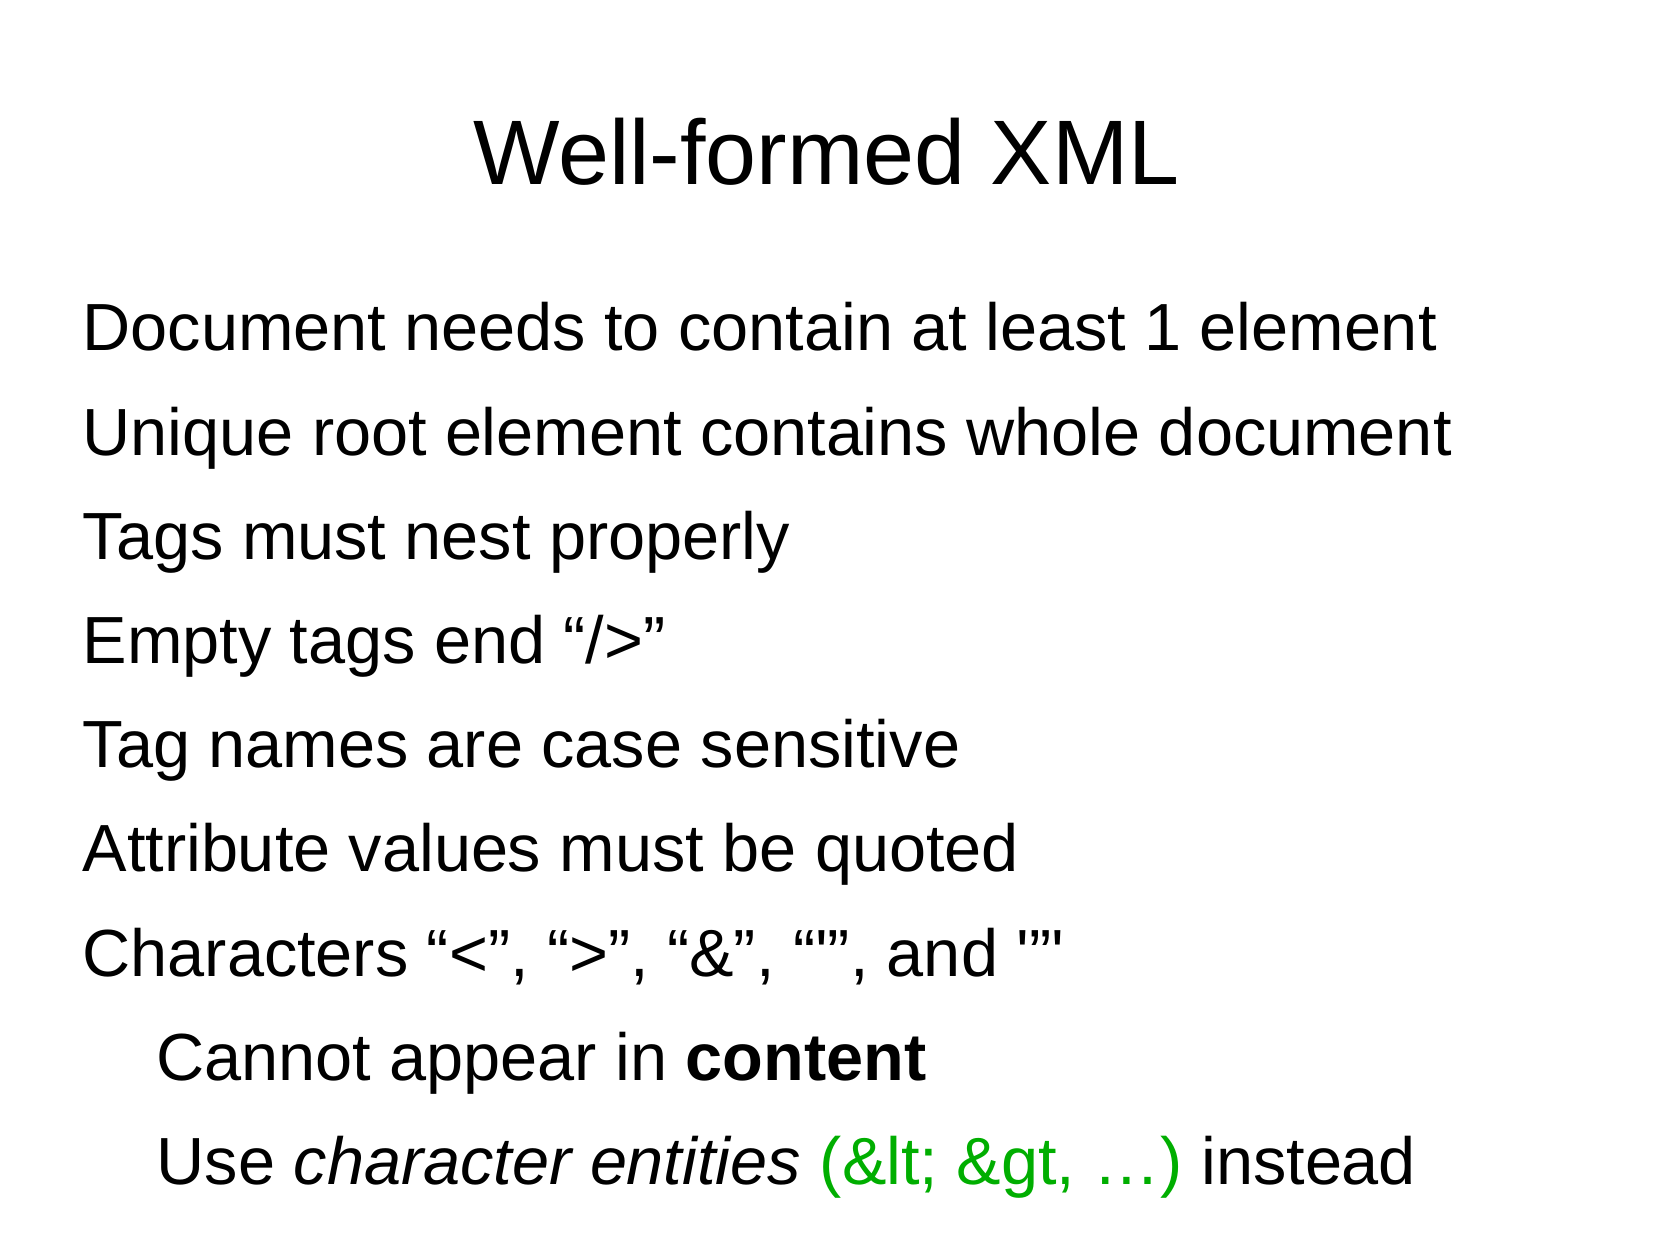

# Well-formed XML
Document needs to contain at least 1 element
Unique root element contains whole document
Tags must nest properly
Empty tags end “/>”
Tag names are case sensitive
Attribute values must be quoted
Characters “<”, “>”, “&”, “'”, and '”'
 Cannot appear in content
 Use character entities (&lt; &gt, …) instead